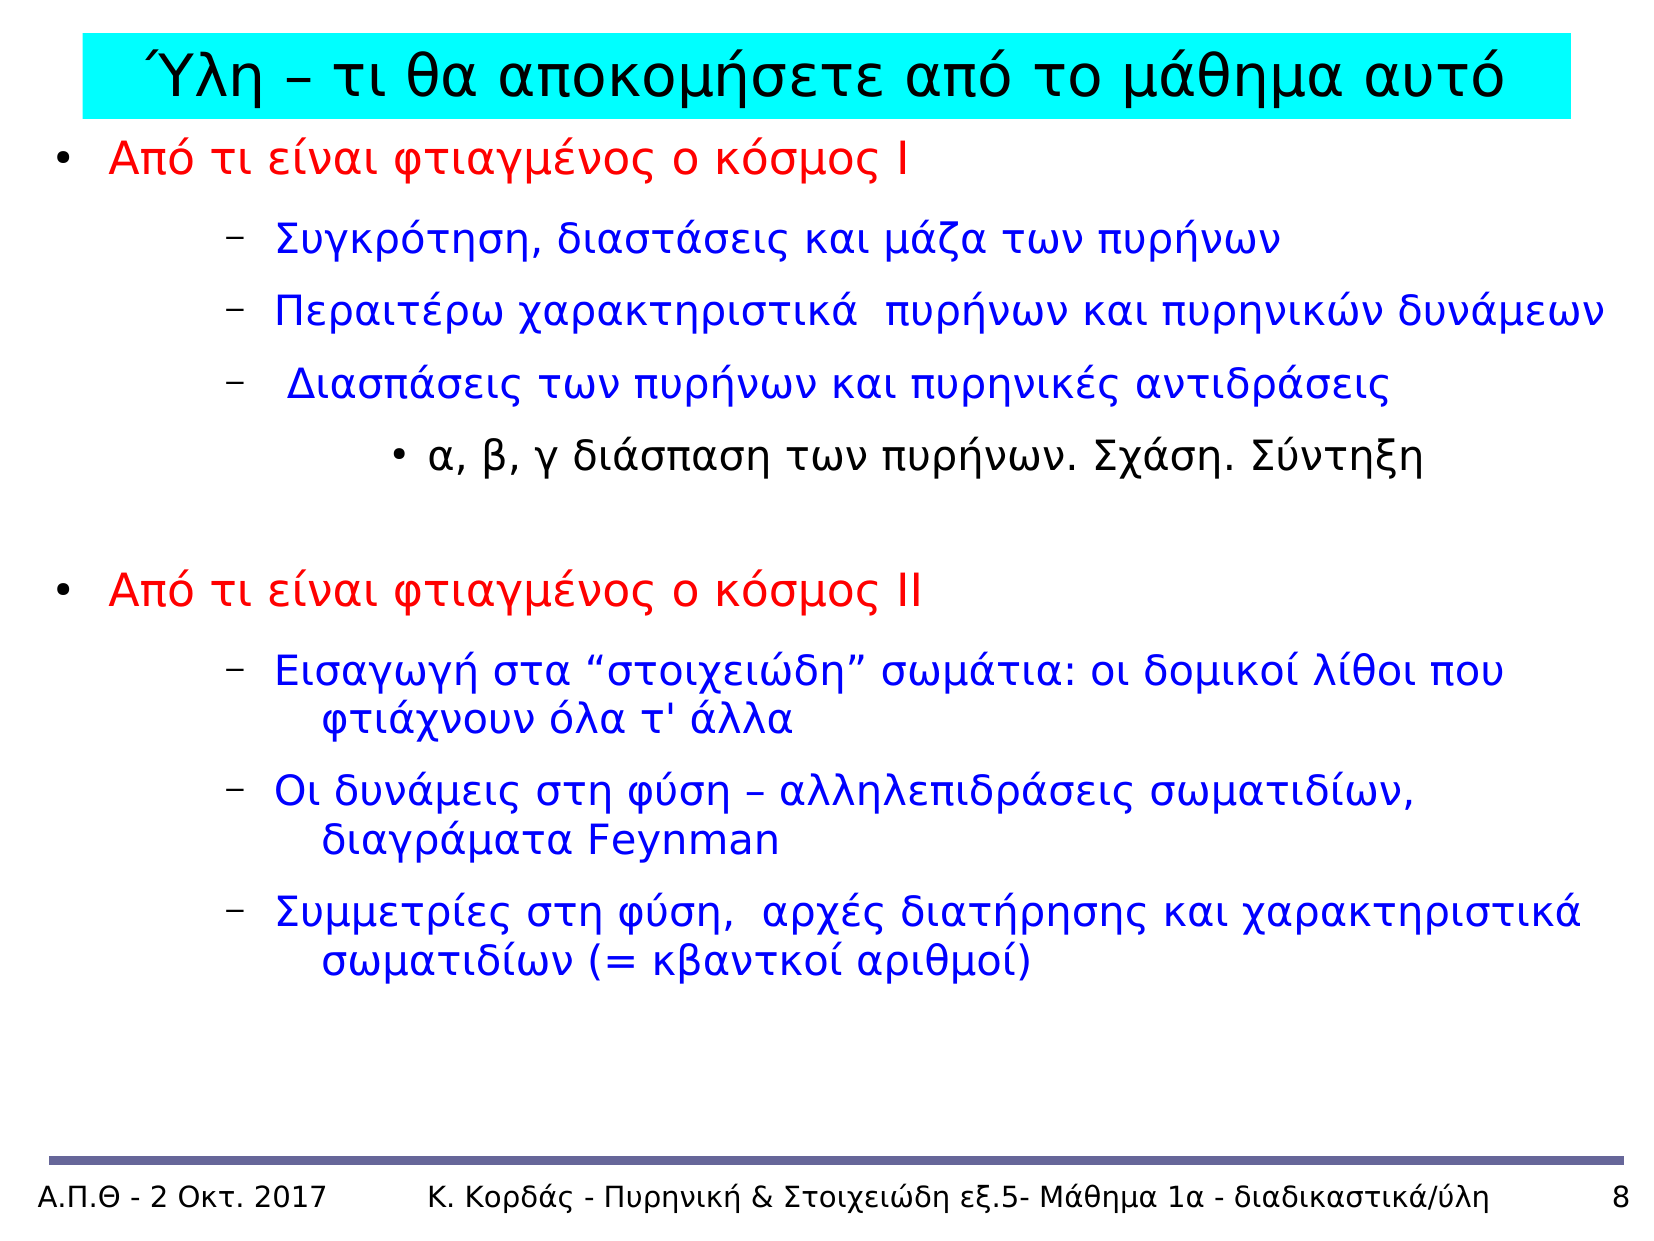

# Ύλη – τι θα αποκομήσετε από το μάθημα αυτό
Από τι είναι φτιαγμένος ο κόσμος Ι
Συγκρότηση, διαστάσεις και μάζα των πυρήνων
Περαιτέρω χαρακτηριστικά πυρήνων και πυρηνικών δυνάμεων
 Διασπάσεις των πυρήνων και πυρηνικές αντιδράσεις
α, β, γ διάσπαση των πυρήνων. Σχάση. Σύντηξη
Από τι είναι φτιαγμένος ο κόσμος ΙΙ
Εισαγωγή στα “στοιχειώδη” σωμάτια: οι δομικοί λίθοι που φτιάχνουν όλα τ' άλλα
Οι δυνάμεις στη φύση – αλληλεπιδράσεις σωματιδίων, διαγράματα Feynman
Συμμετρίες στη φύση, αρχές διατήρησης και χαρακτηριστικά σωματιδίων (= κβαντκοί αριθμοί)
Α.Π.Θ - 2 Οκτ. 2017
Κ. Κορδάς - Πυρηνική & Στοιχειώδη εξ.5- Μάθημα 1α - διαδικαστικά/ύλη
8